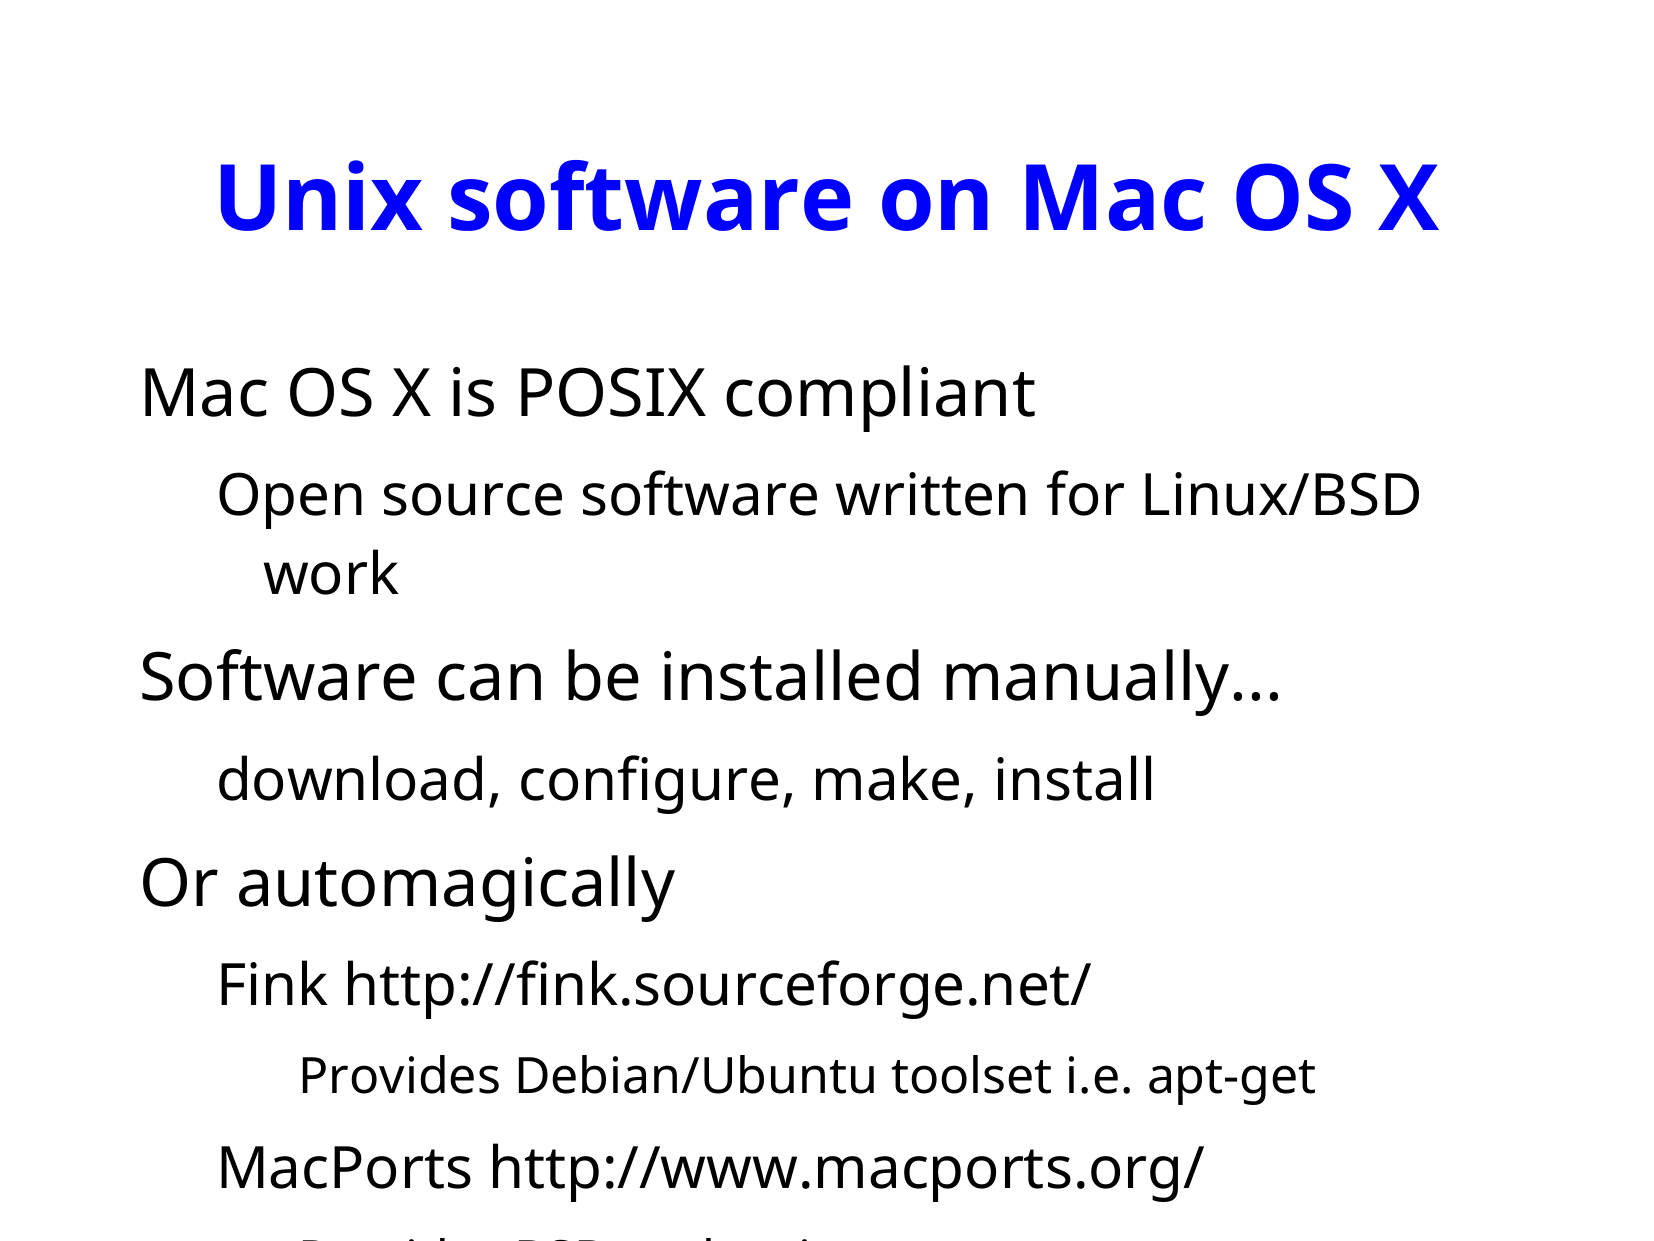

# Unix software on Mac OS X
Mac OS X is POSIX compliant
Open source software written for Linux/BSD work
Software can be installed manually...
download, configure, make, install
Or automagically
Fink http://fink.sourceforge.net/
Provides Debian/Ubuntu toolset i.e. apt-get
MacPorts http://www.macports.org/
Provides BSD toolset i.e. port